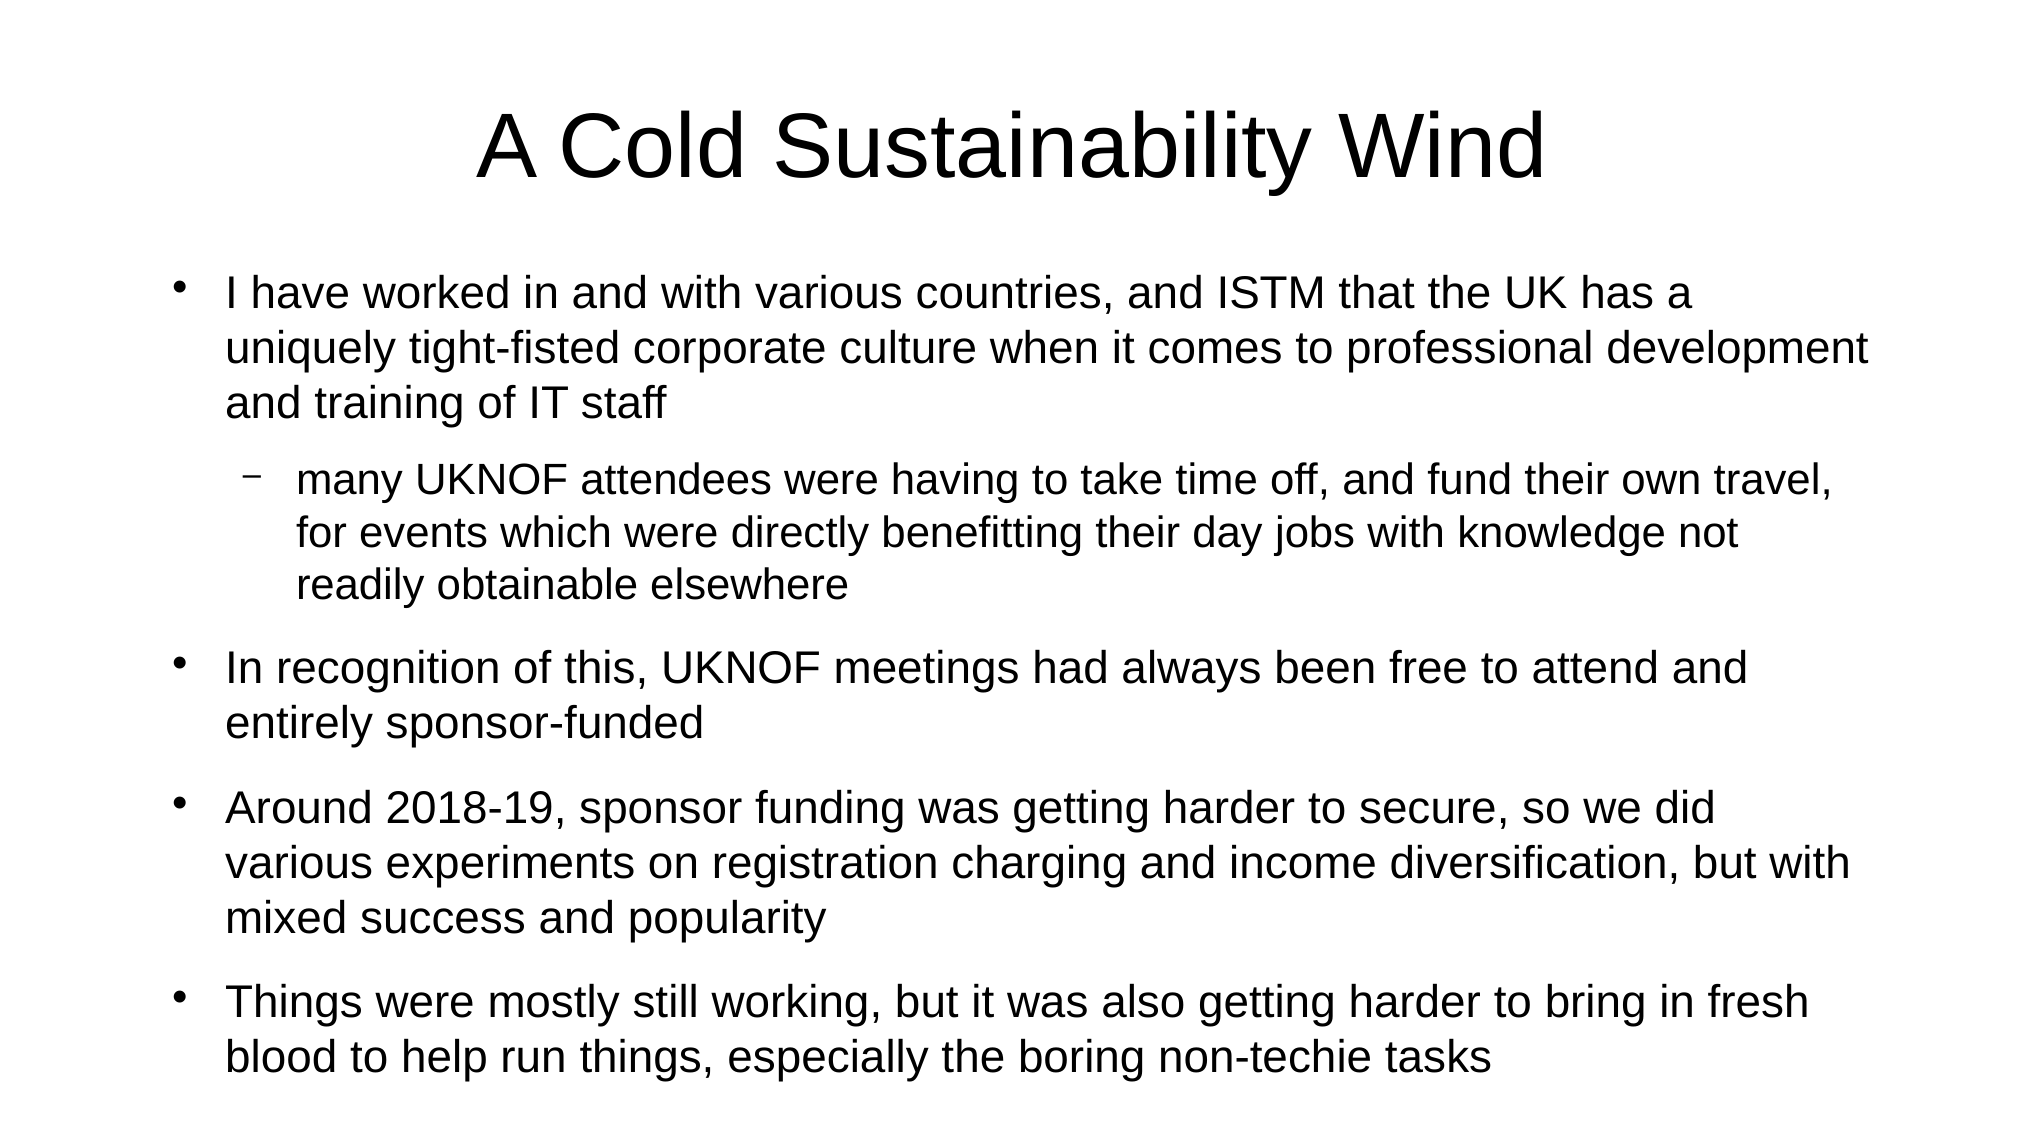

# A Cold Sustainability Wind
I have worked in and with various countries, and ISTM that the UK has a uniquely tight-fisted corporate culture when it comes to professional development and training of IT staff
many UKNOF attendees were having to take time off, and fund their own travel, for events which were directly benefitting their day jobs with knowledge not readily obtainable elsewhere
In recognition of this, UKNOF meetings had always been free to attend and entirely sponsor-funded
Around 2018-19, sponsor funding was getting harder to secure, so we did various experiments on registration charging and income diversification, but with mixed success and popularity
Things were mostly still working, but it was also getting harder to bring in fresh blood to help run things, especially the boring non-techie tasks